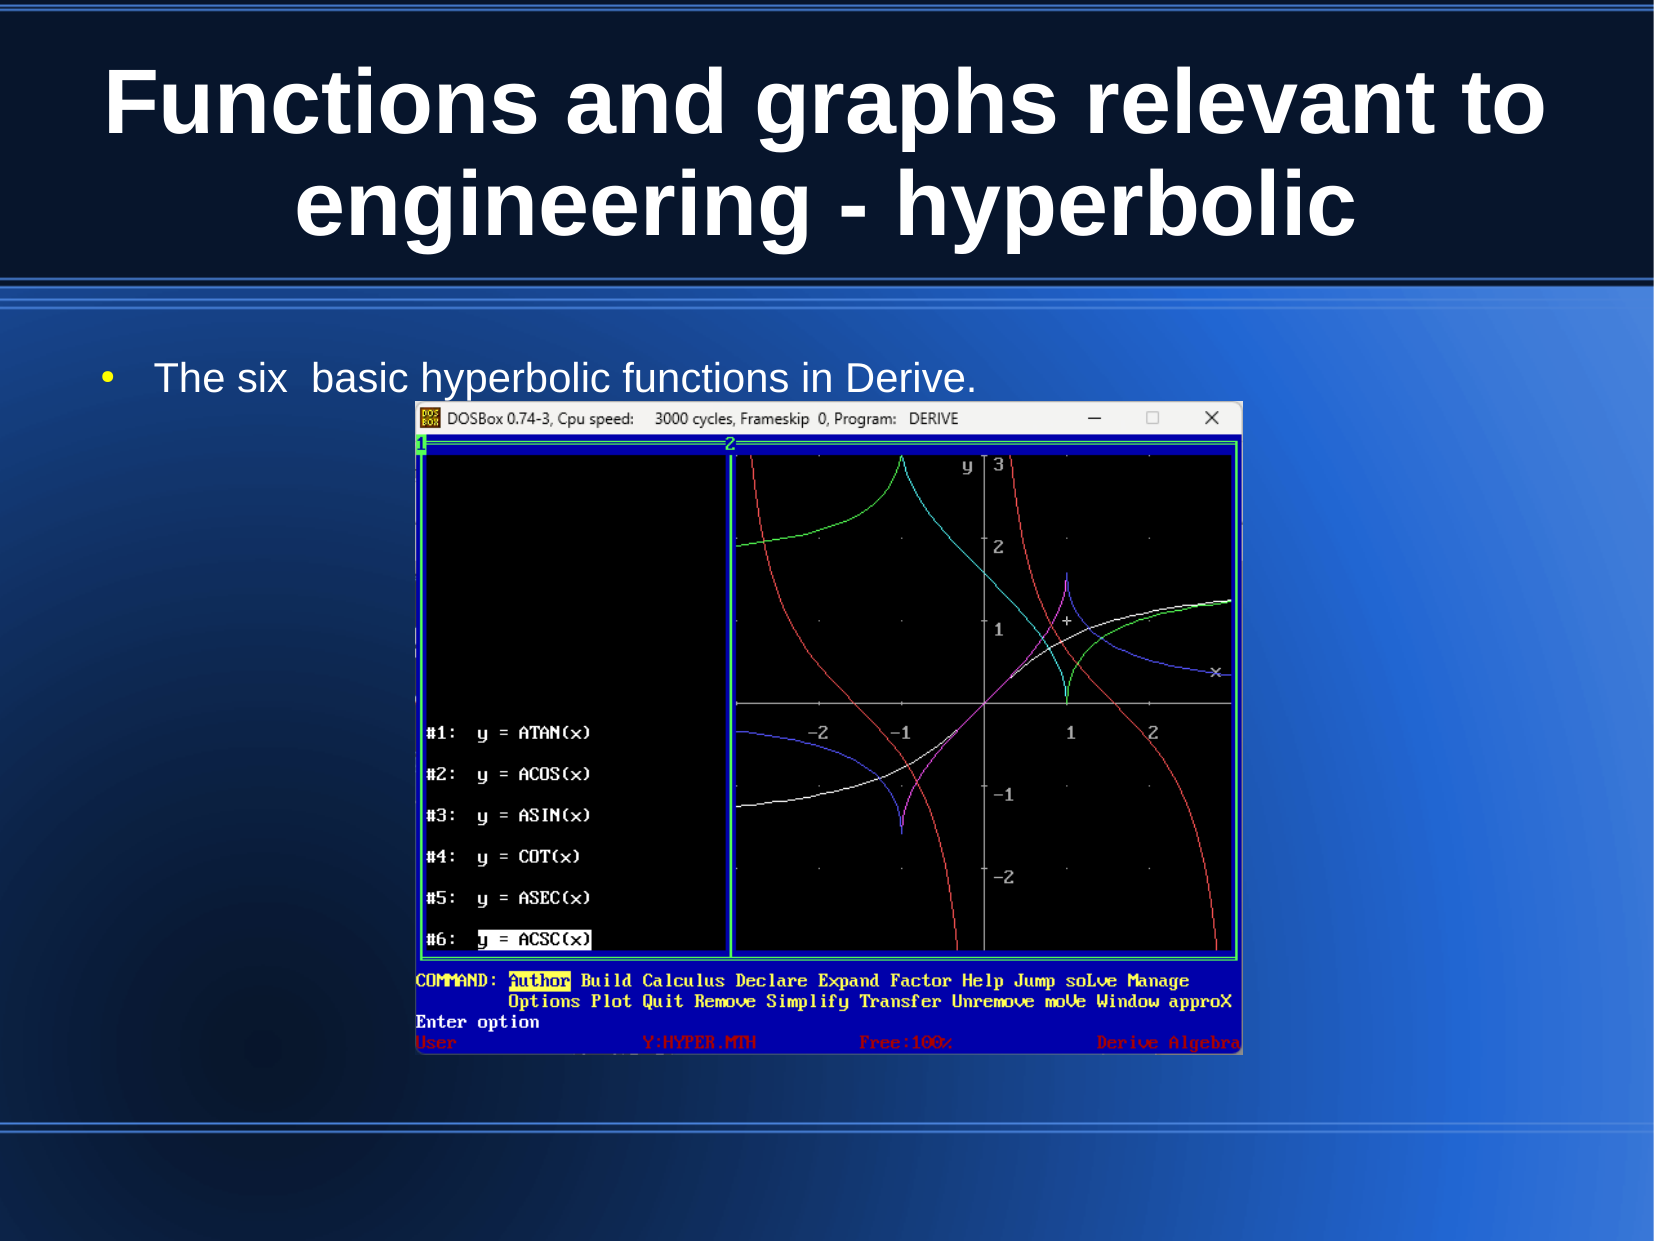

# Functions and graphs relevant to engineering - hyperbolic
The six basic hyperbolic functions in Derive.